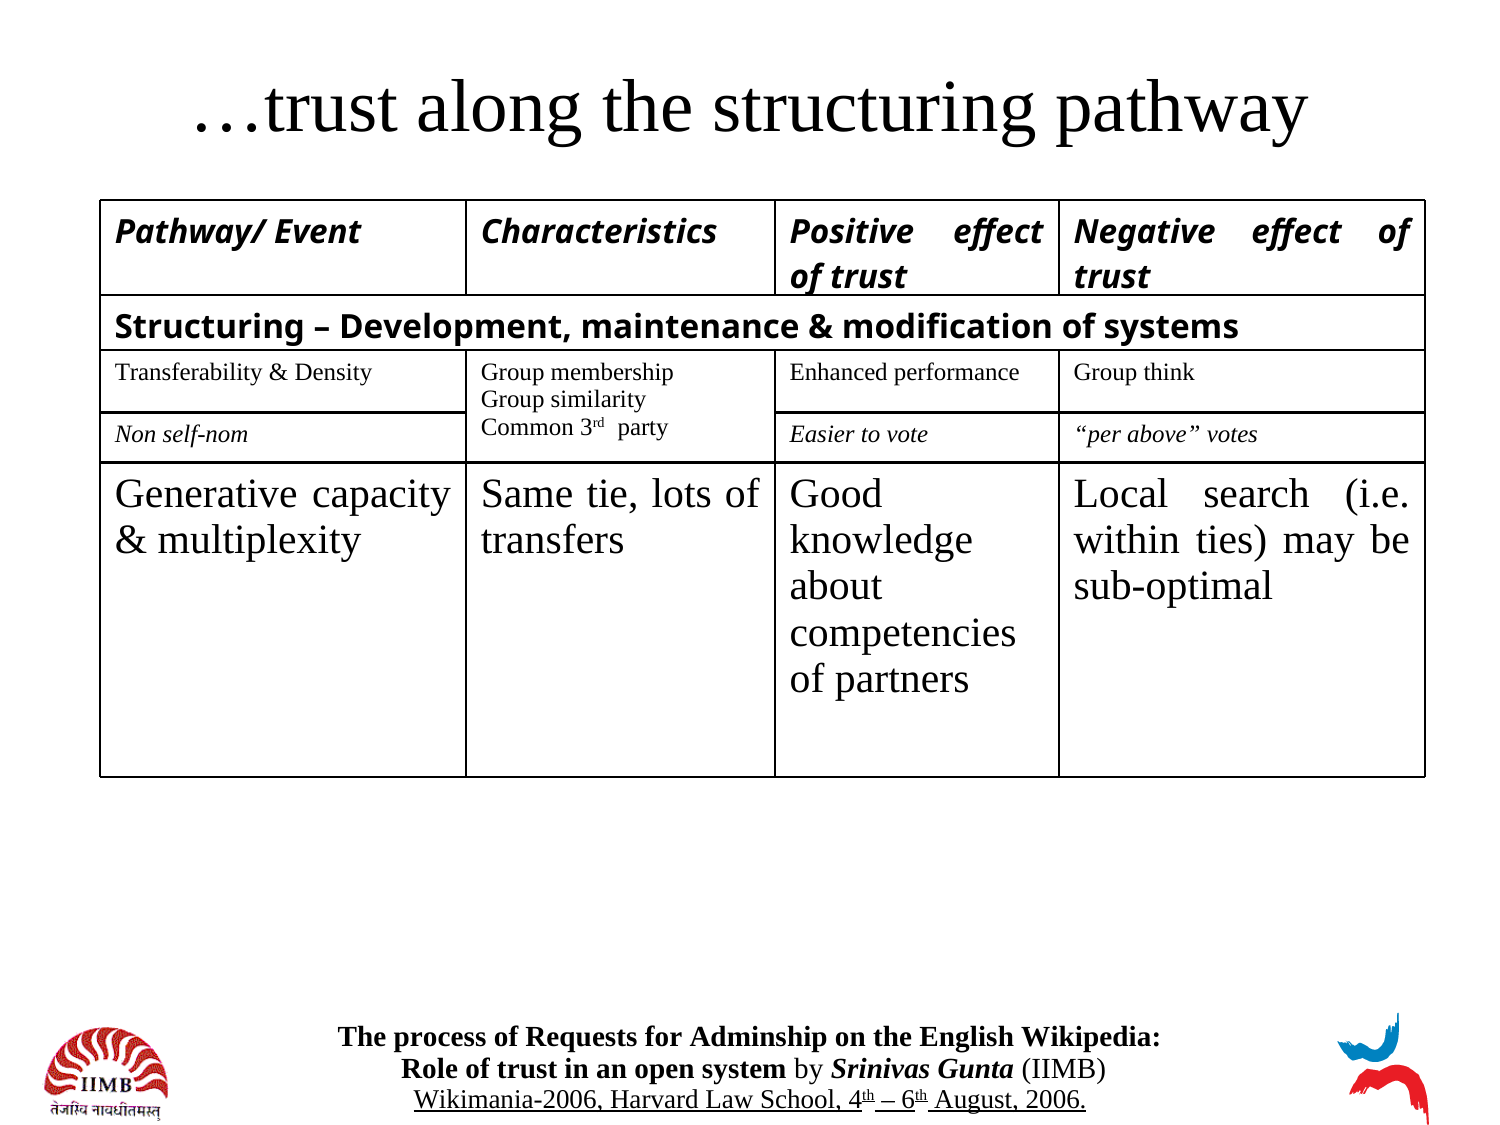

# …trust along the structuring pathway
Pathway/ Event
Characteristics
Positive effect of trust
Negative effect of trust
Structuring – Development, maintenance & modification of systems
Transferability & Density
Group membership
Group similarity
Common 3rd party
Enhanced performance
Group think
Non self-nom
Easier to vote
“per above” votes
Generative capacity & multiplexity
Same tie, lots of transfers
Good knowledge about competencies of partners
Local search (i.e. within ties) may be sub-optimal